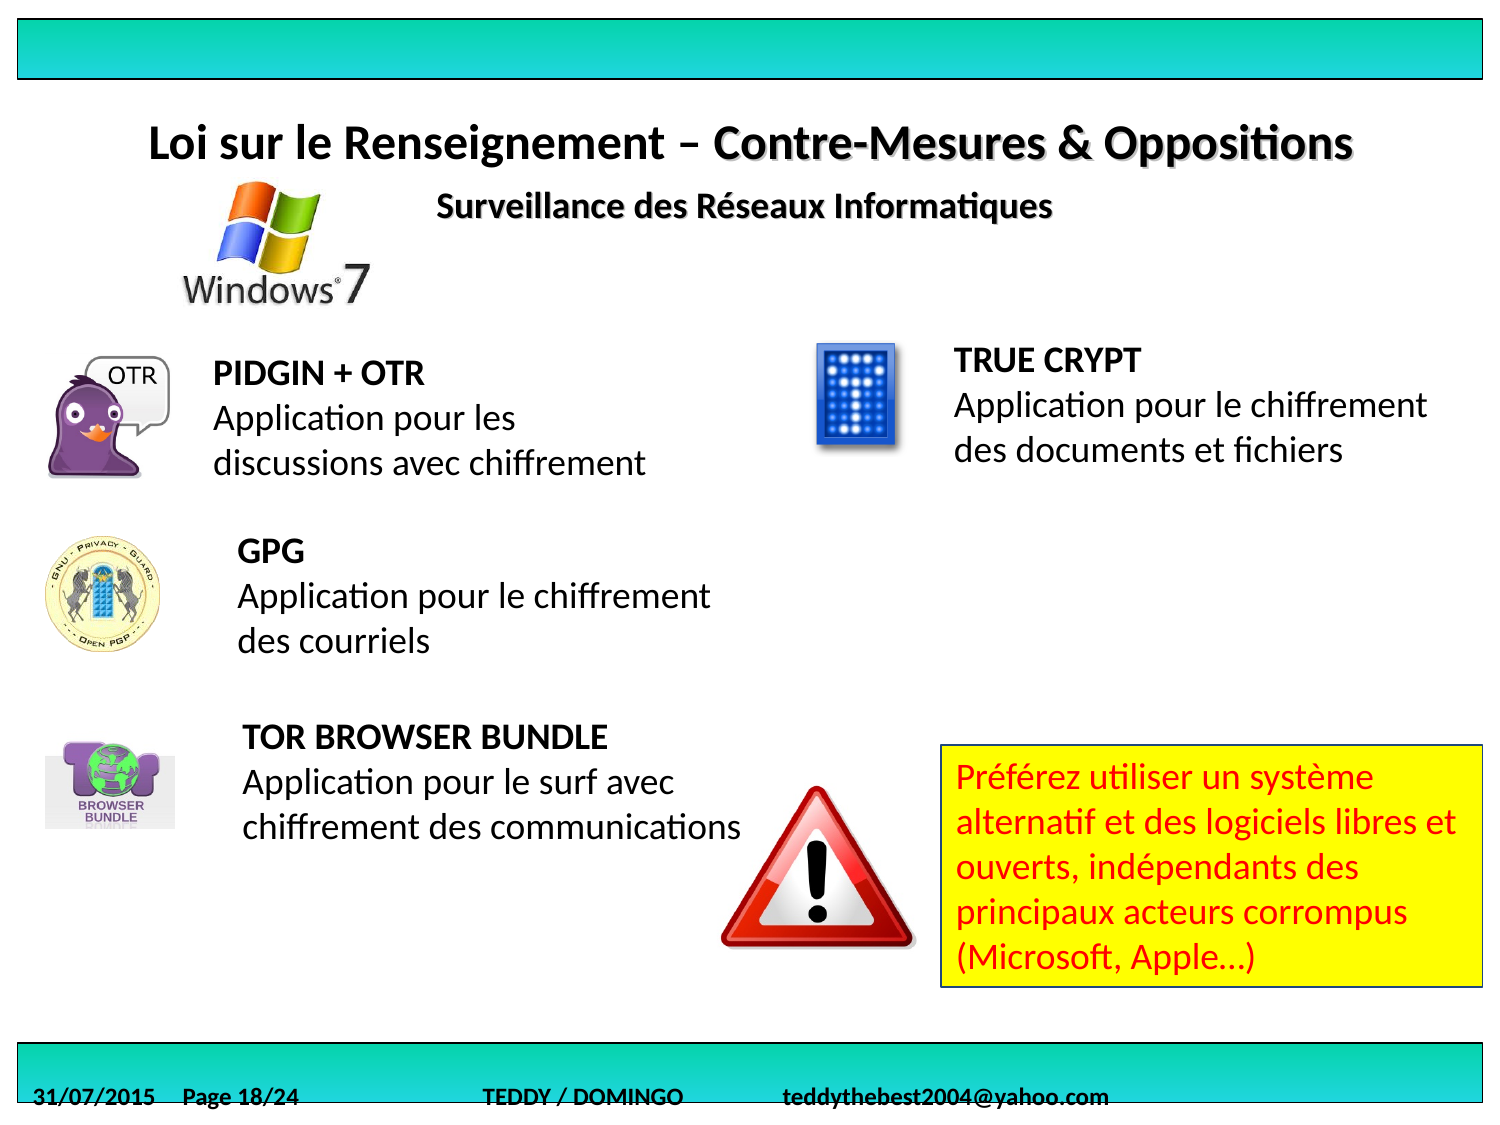

Loi sur le Renseignement – Contre-Mesures & Oppositions
Surveillance des Réseaux Informatiques
TRUE CRYPT
Application pour le chiffrement des documents et fichiers
PIDGIN + OTR
Application pour les discussions avec chiffrement
GPG
Application pour le chiffrement des courriels
TOR BROWSER BUNDLE
Application pour le surf avec chiffrement des communications
Préférez utiliser un système alternatif et des logiciels libres et ouverts, indépendants des principaux acteurs corrompus (Microsoft, Apple…)
31/07/2015	Page 18/24			TEDDY / DOMINGO		teddythebest2004@yahoo.com